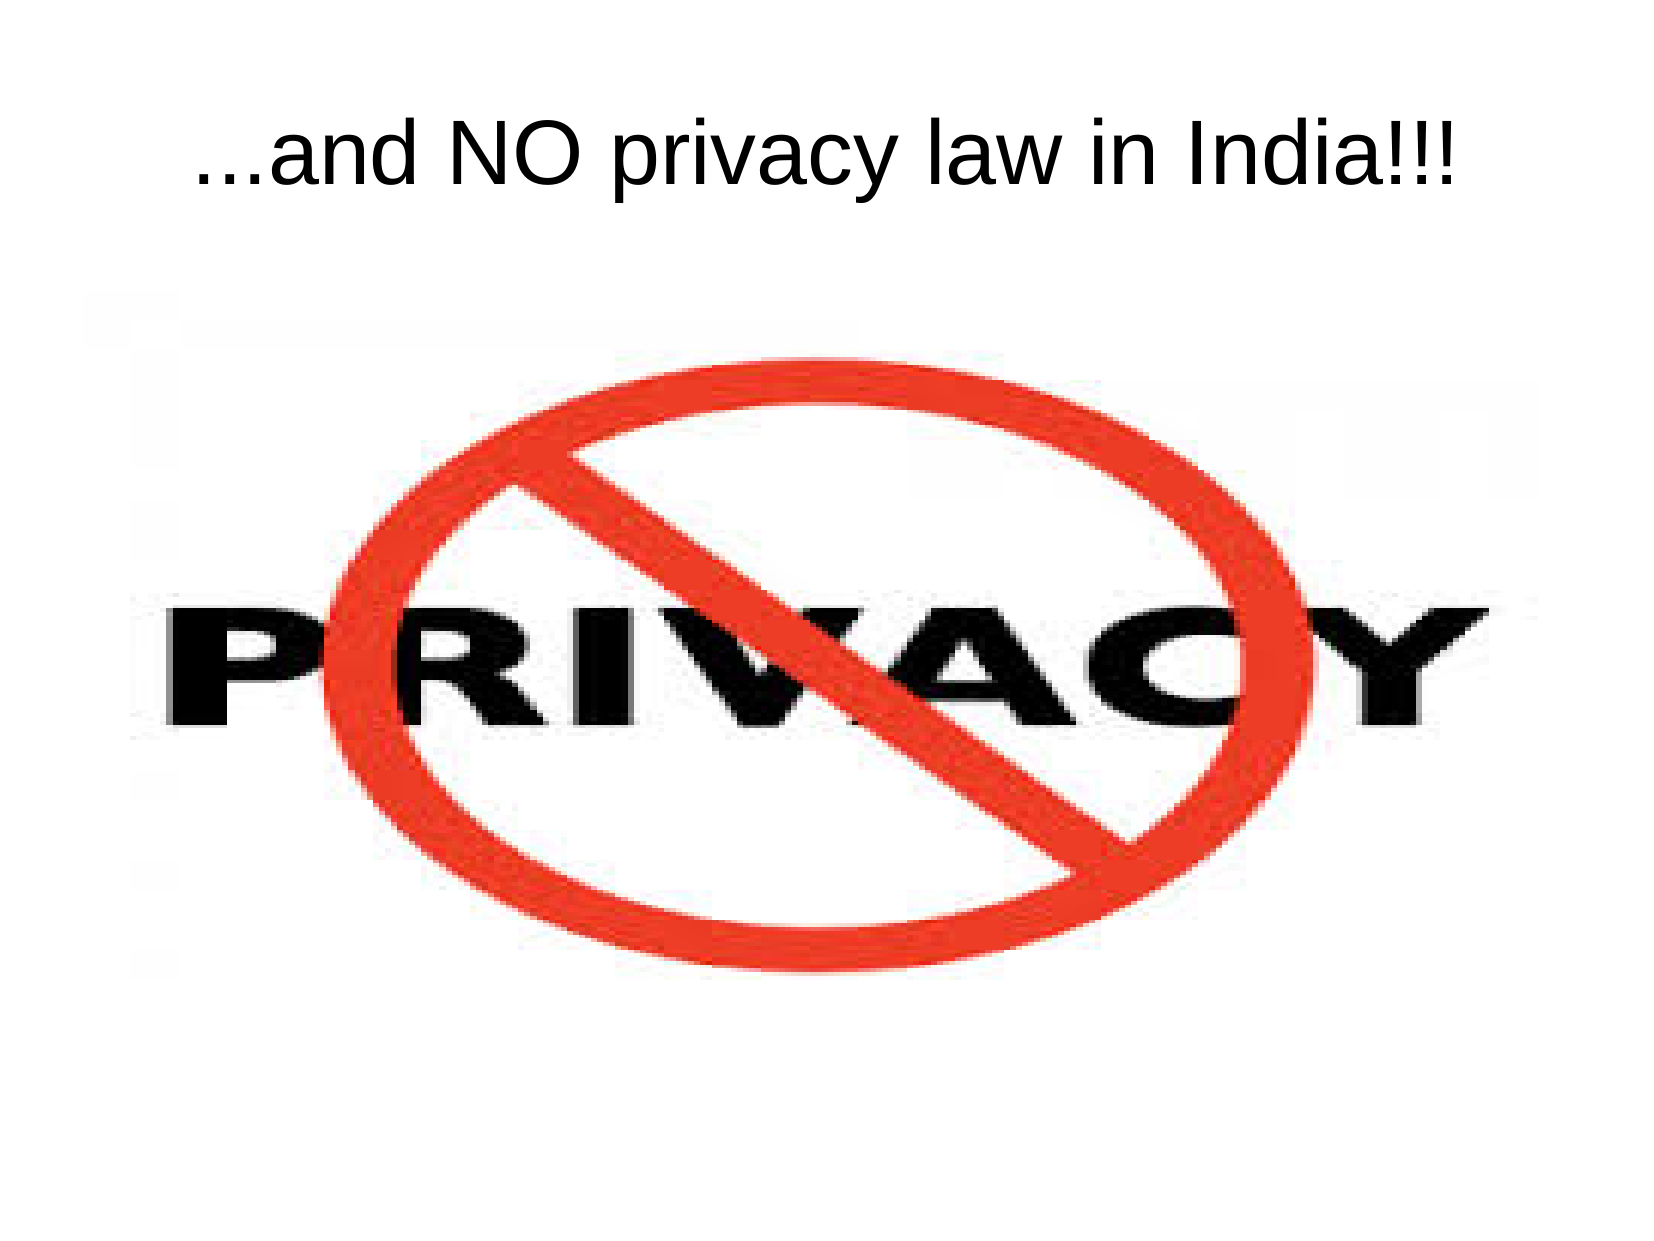

# ...and NO privacy law in India!!!